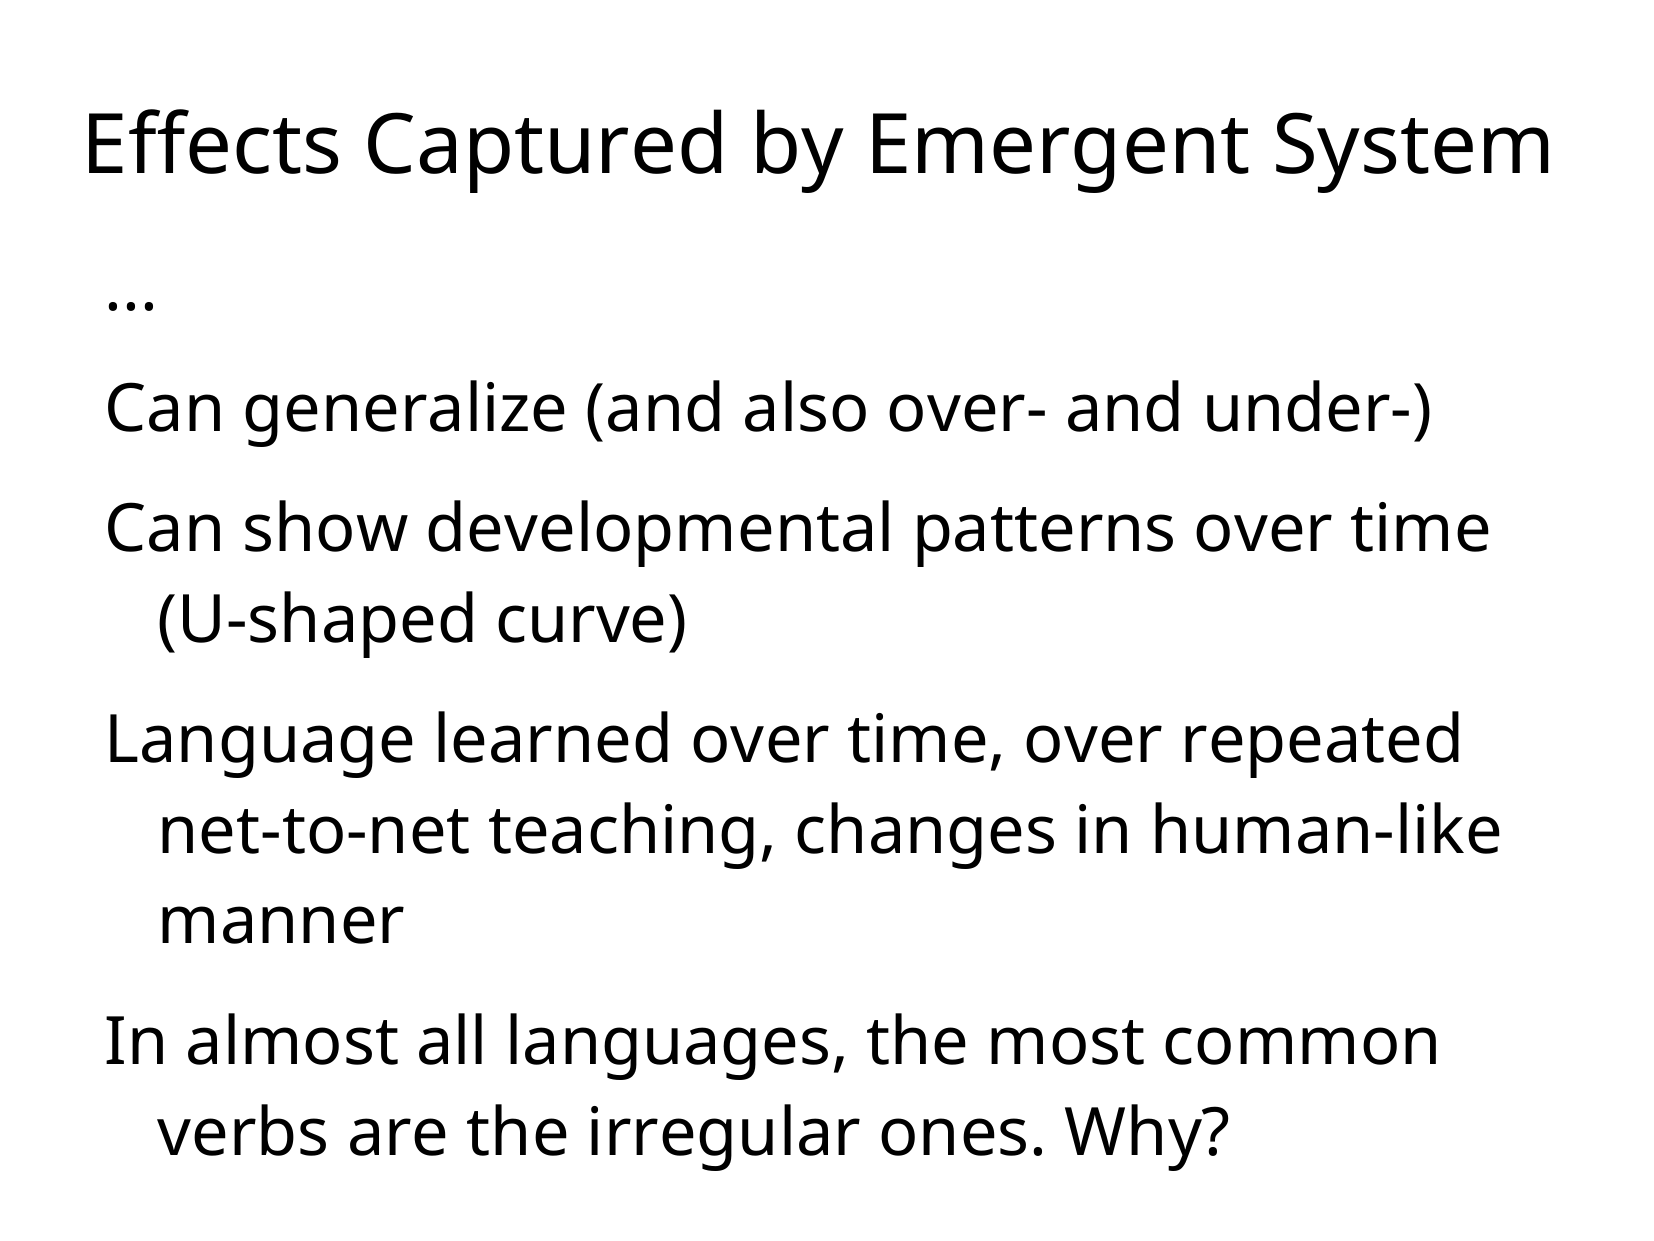

# Effects Captured by Emergent System
...
Can generalize (and also over- and under-)
Can show developmental patterns over time (U-shaped curve)
Language learned over time, over repeated net-to-net teaching, changes in human-like manner
In almost all languages, the most common verbs are the irregular ones. Why?